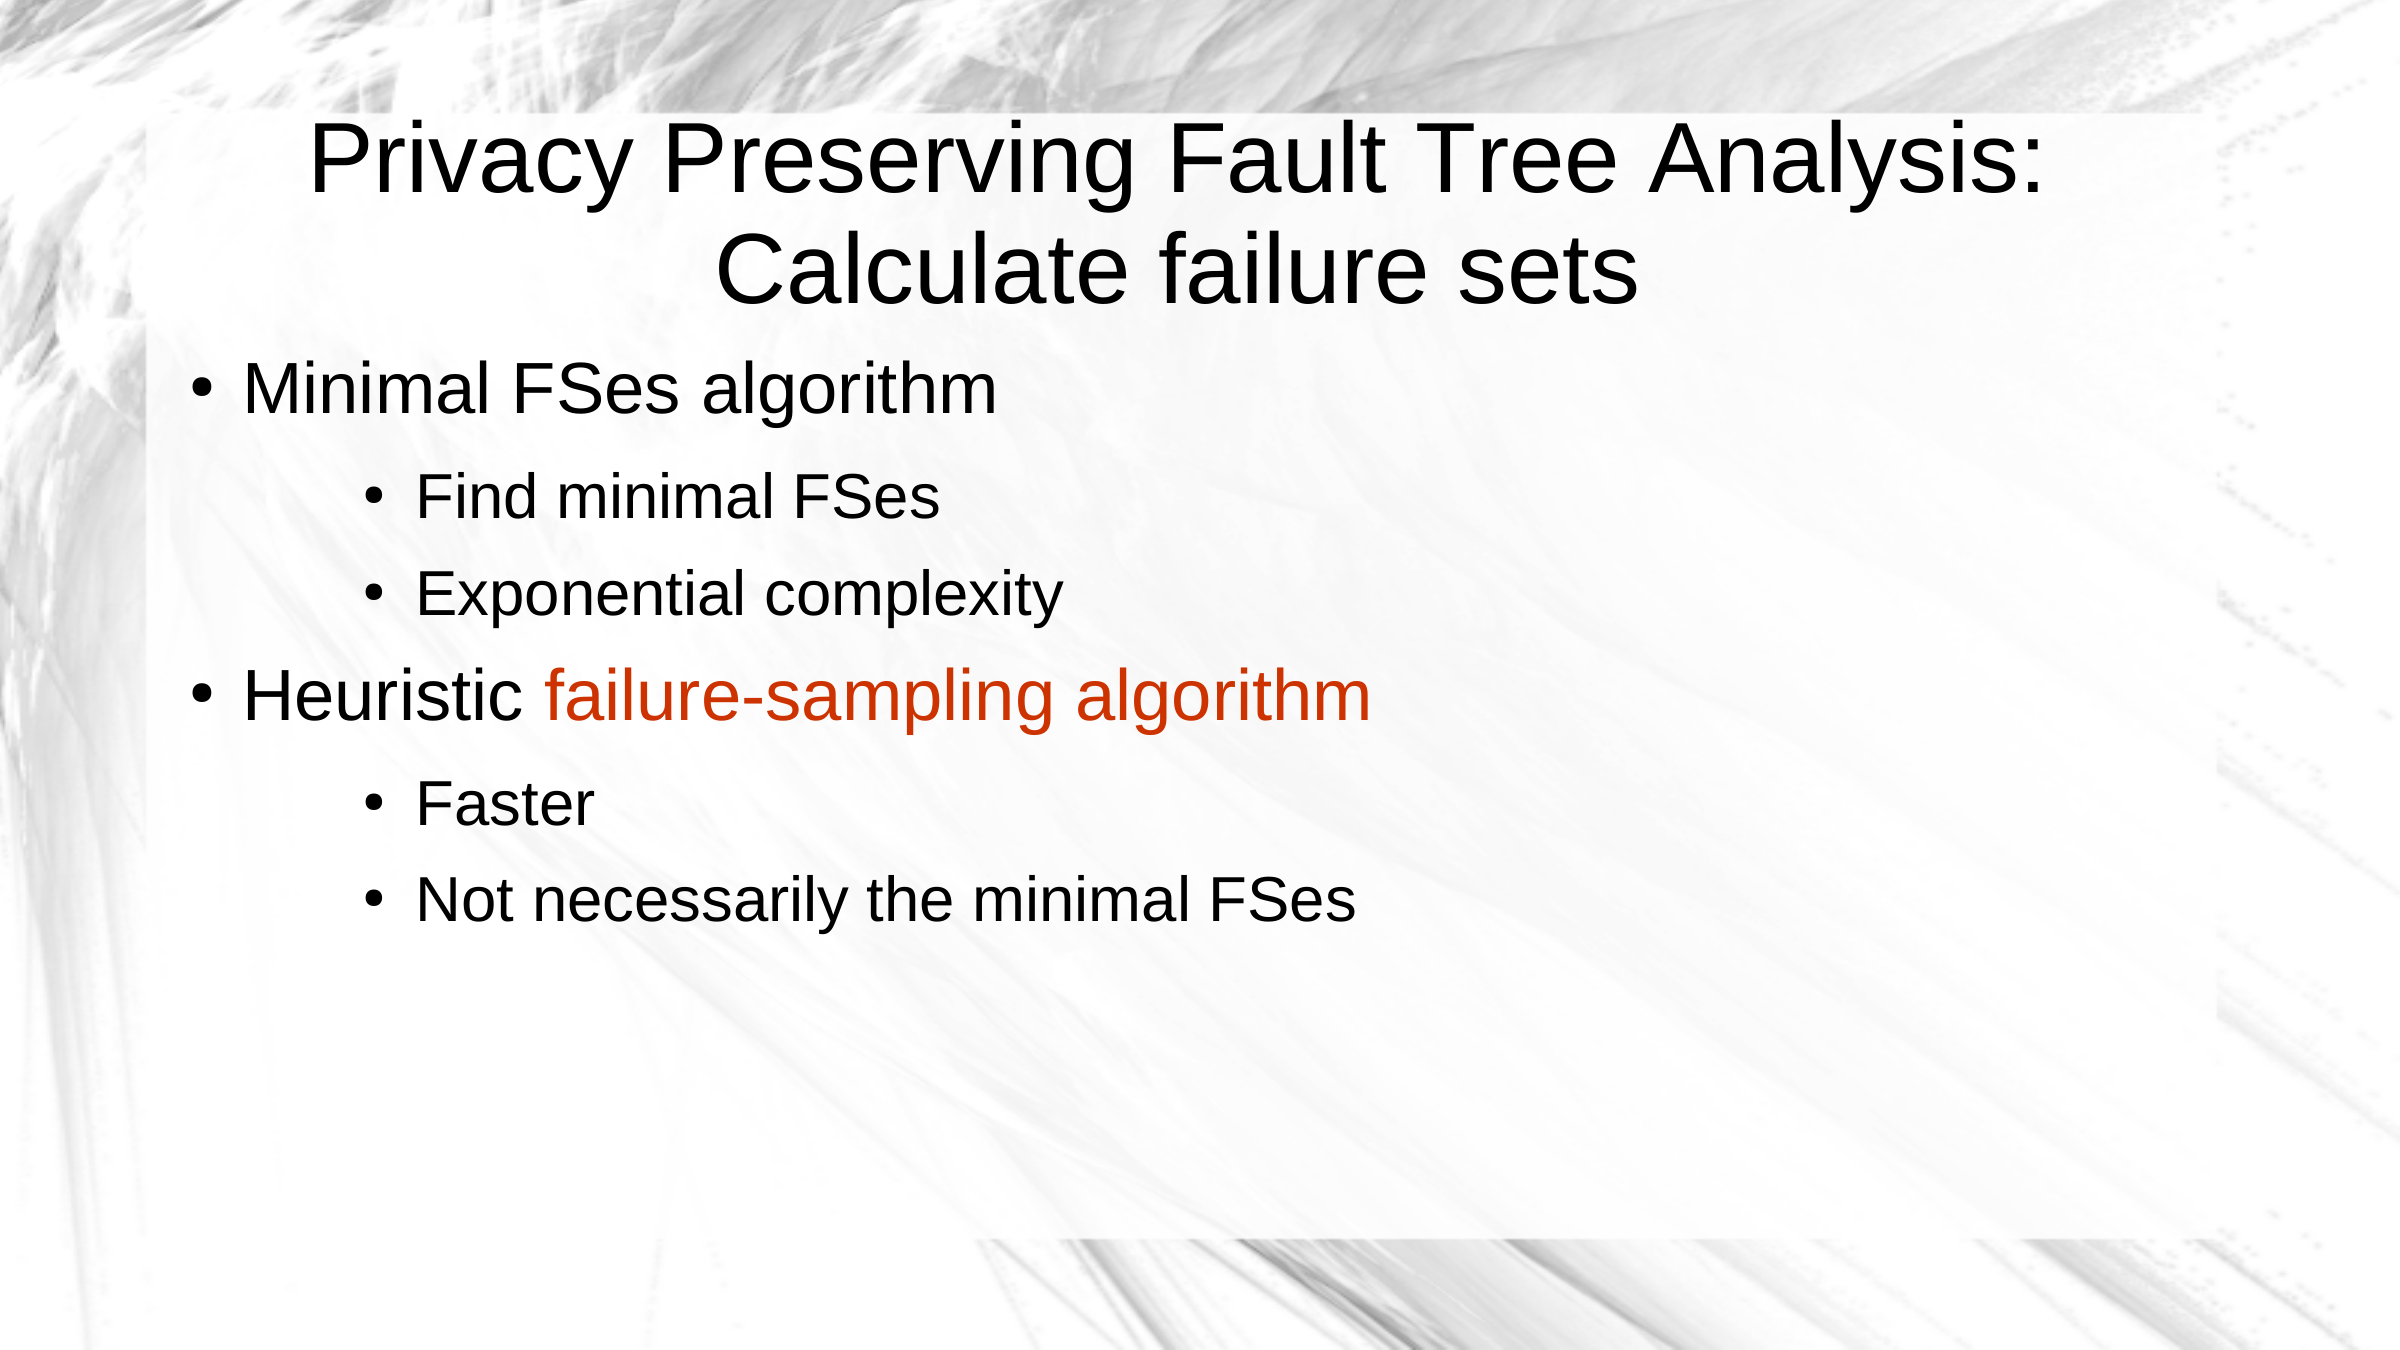

# Privacy Preserving Fault Tree Analysis: Calculate failure sets
Minimal FSes algorithm
Find minimal FSes
Exponential complexity
Heuristic failure-sampling algorithm
Faster
Not necessarily the minimal FSes